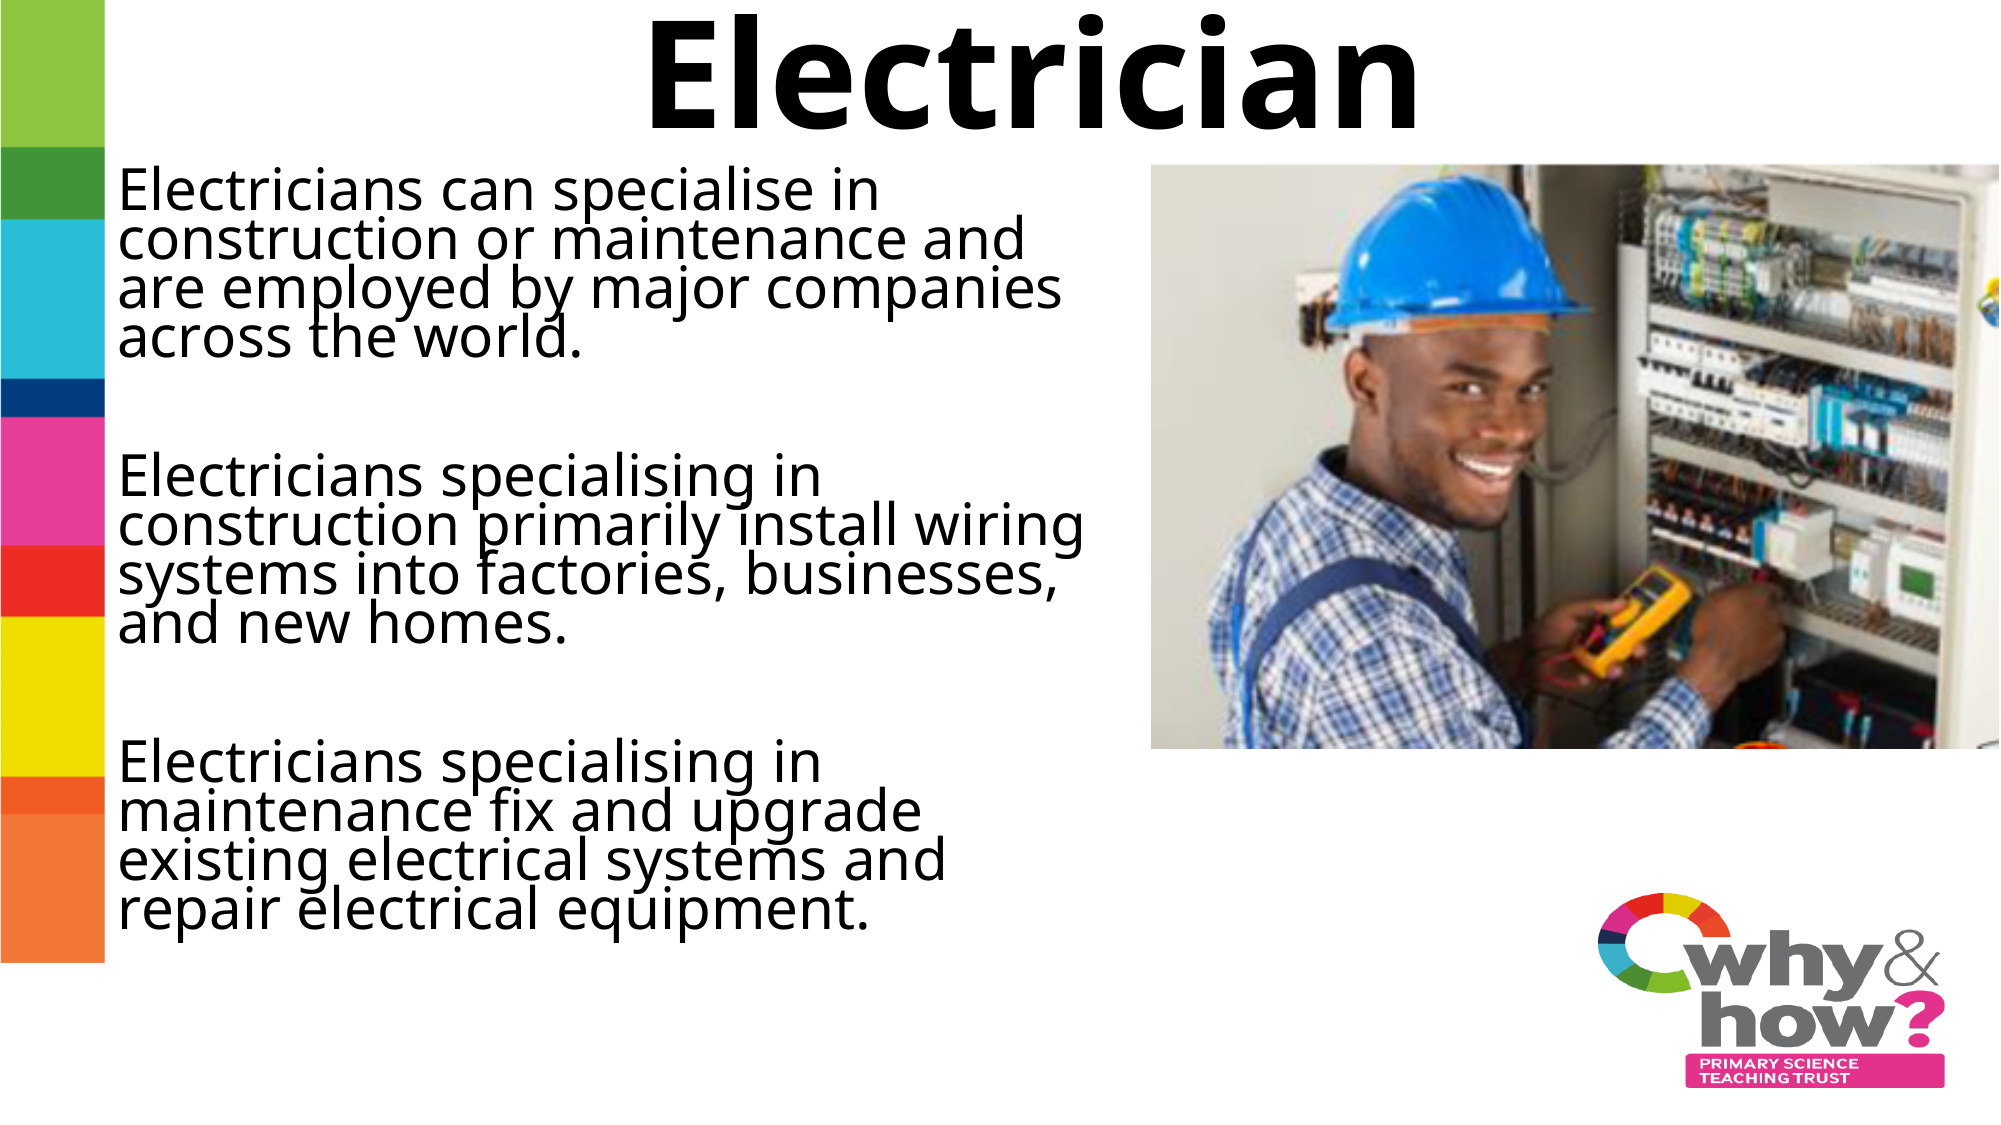

Electrician
Electricians can specialise in construction or maintenance and are employed by major companies across the world.
Electricians specialising in construction primarily install wiring systems into factories, businesses, and new homes.
Electricians specialising in maintenance fix and upgrade existing electrical systems and repair electrical equipment.